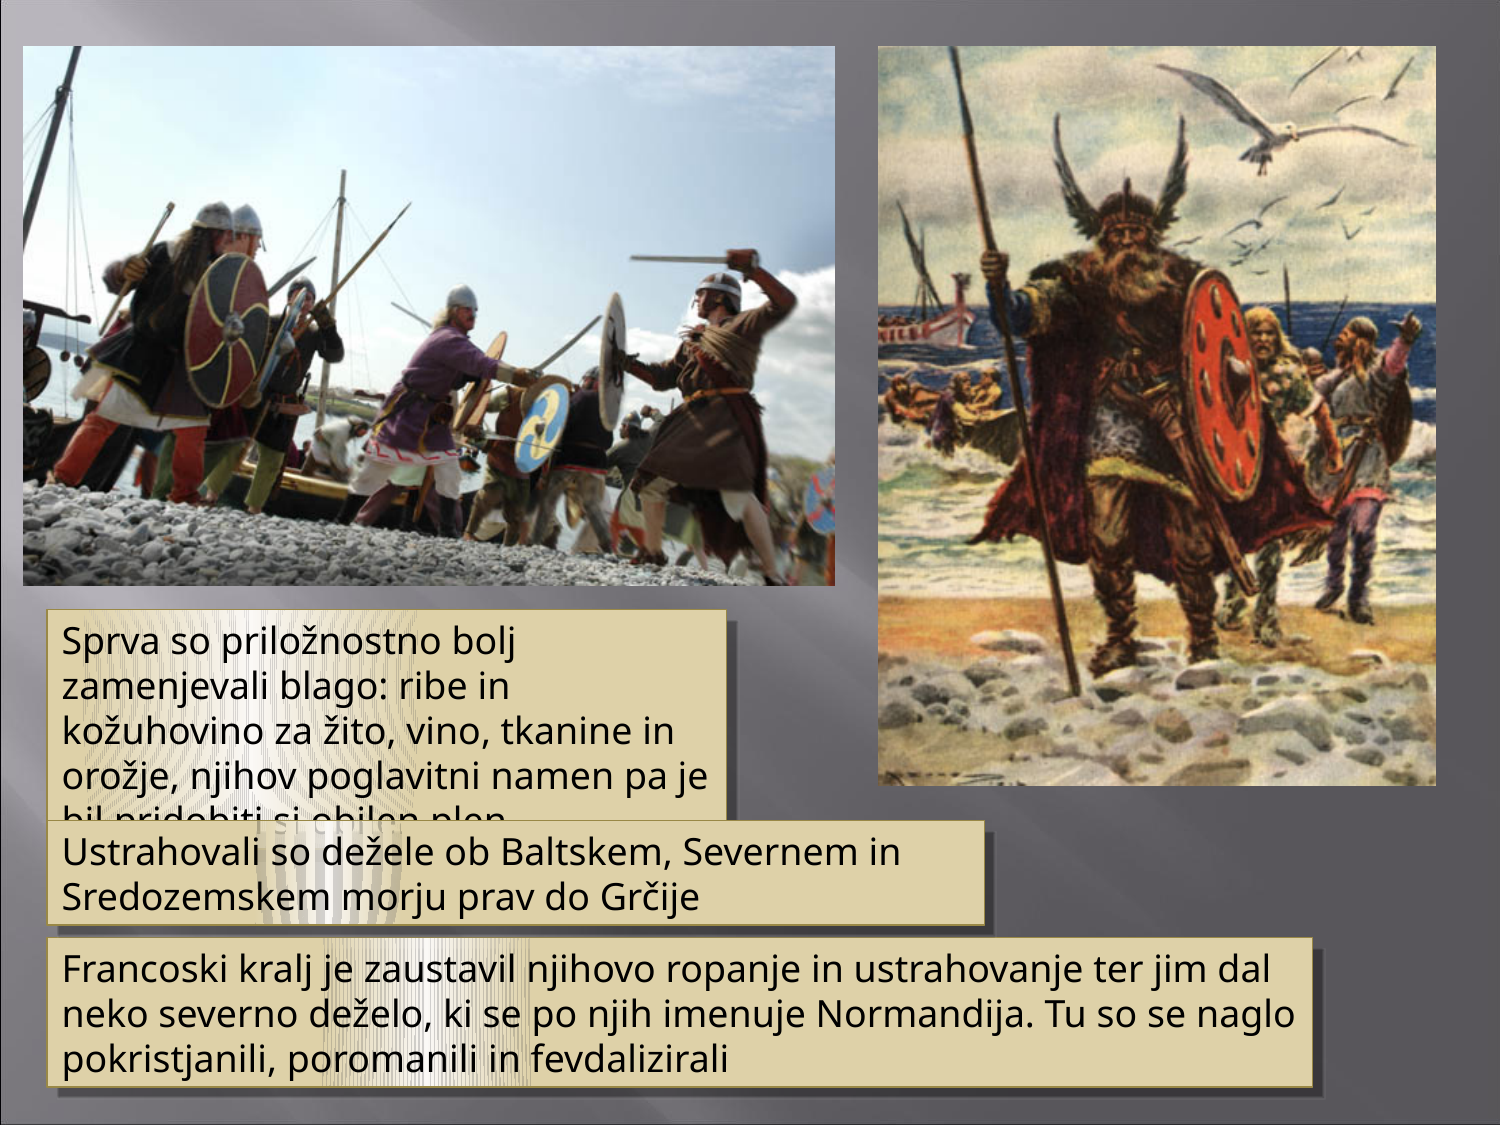

Sprva so priložnostno bolj zamenjevali blago: ribe in kožuhovino za žito, vino, tkanine in orožje, njihov poglavitni namen pa je bil pridobiti si obilen plen
Ustrahovali so dežele ob Baltskem, Severnem in Sredozemskem morju prav do Grčije
Francoski kralj je zaustavil njihovo ropanje in ustrahovanje ter jim dal neko severno deželo, ki se po njih imenuje Normandija. Tu so se naglo pokristjanili, poromanili in fevdalizirali